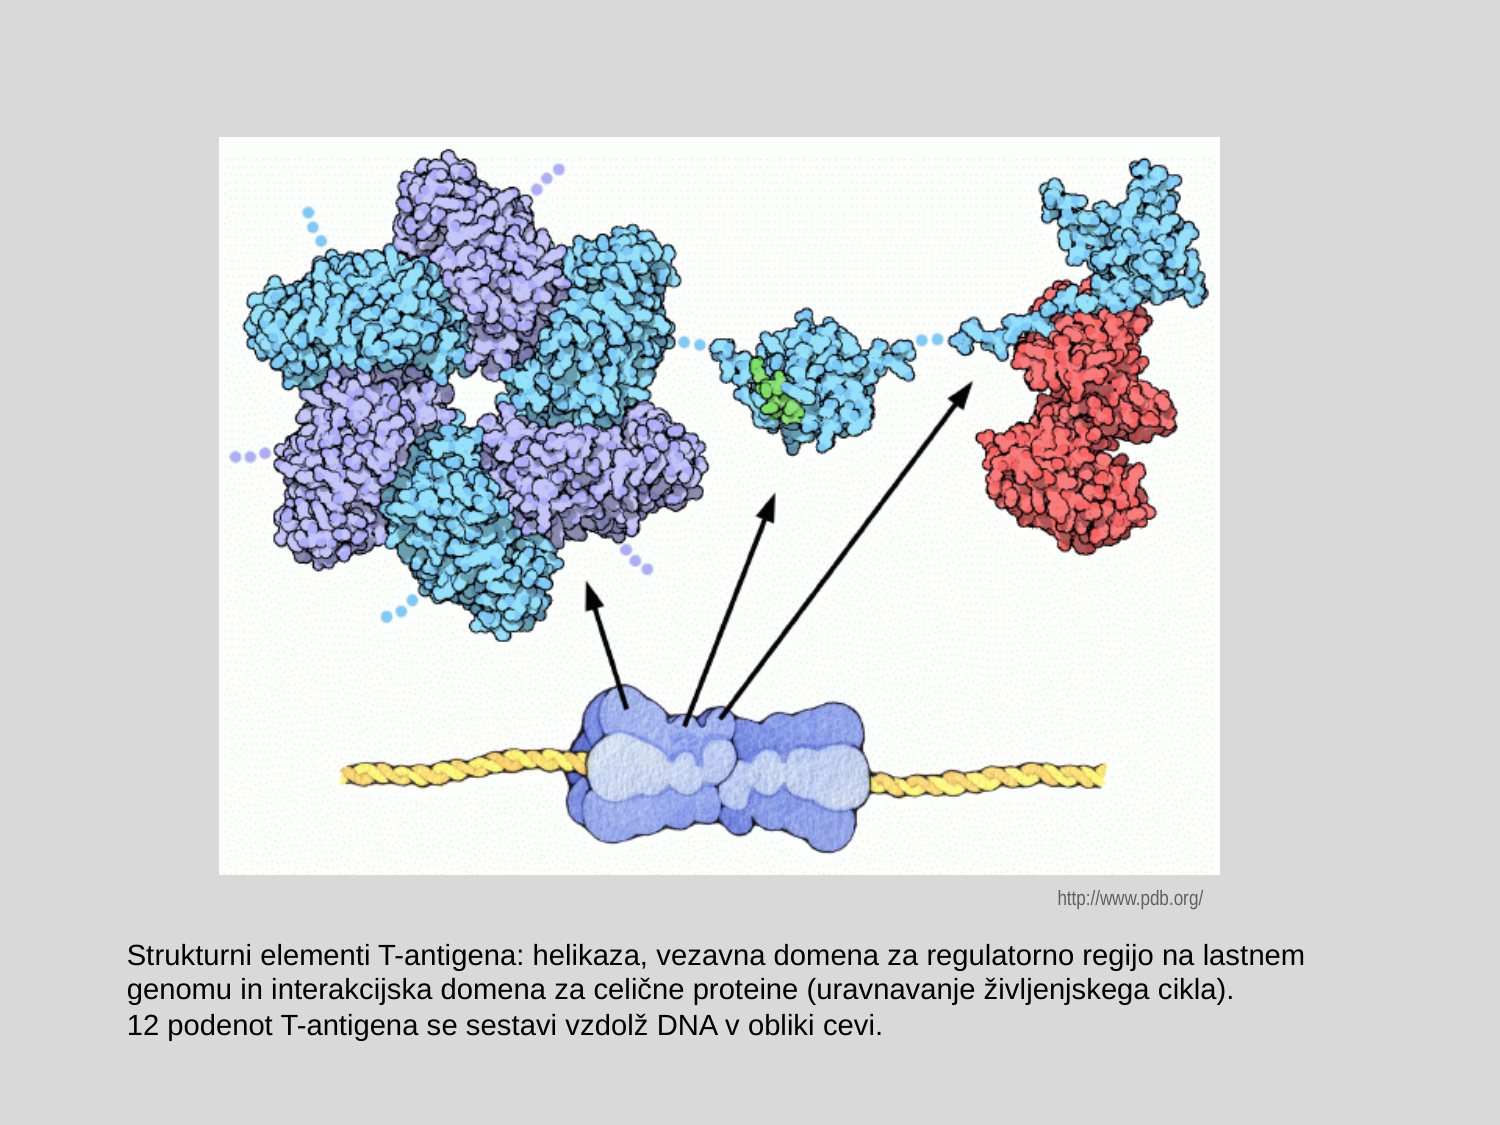

http://www.pdb.org/
Strukturni elementi T-antigena: helikaza, vezavna domena za regulatorno regijo na lastnem genomu in interakcijska domena za celične proteine (uravnavanje življenjskega cikla).
12 podenot T-antigena se sestavi vzdolž DNA v obliki cevi.